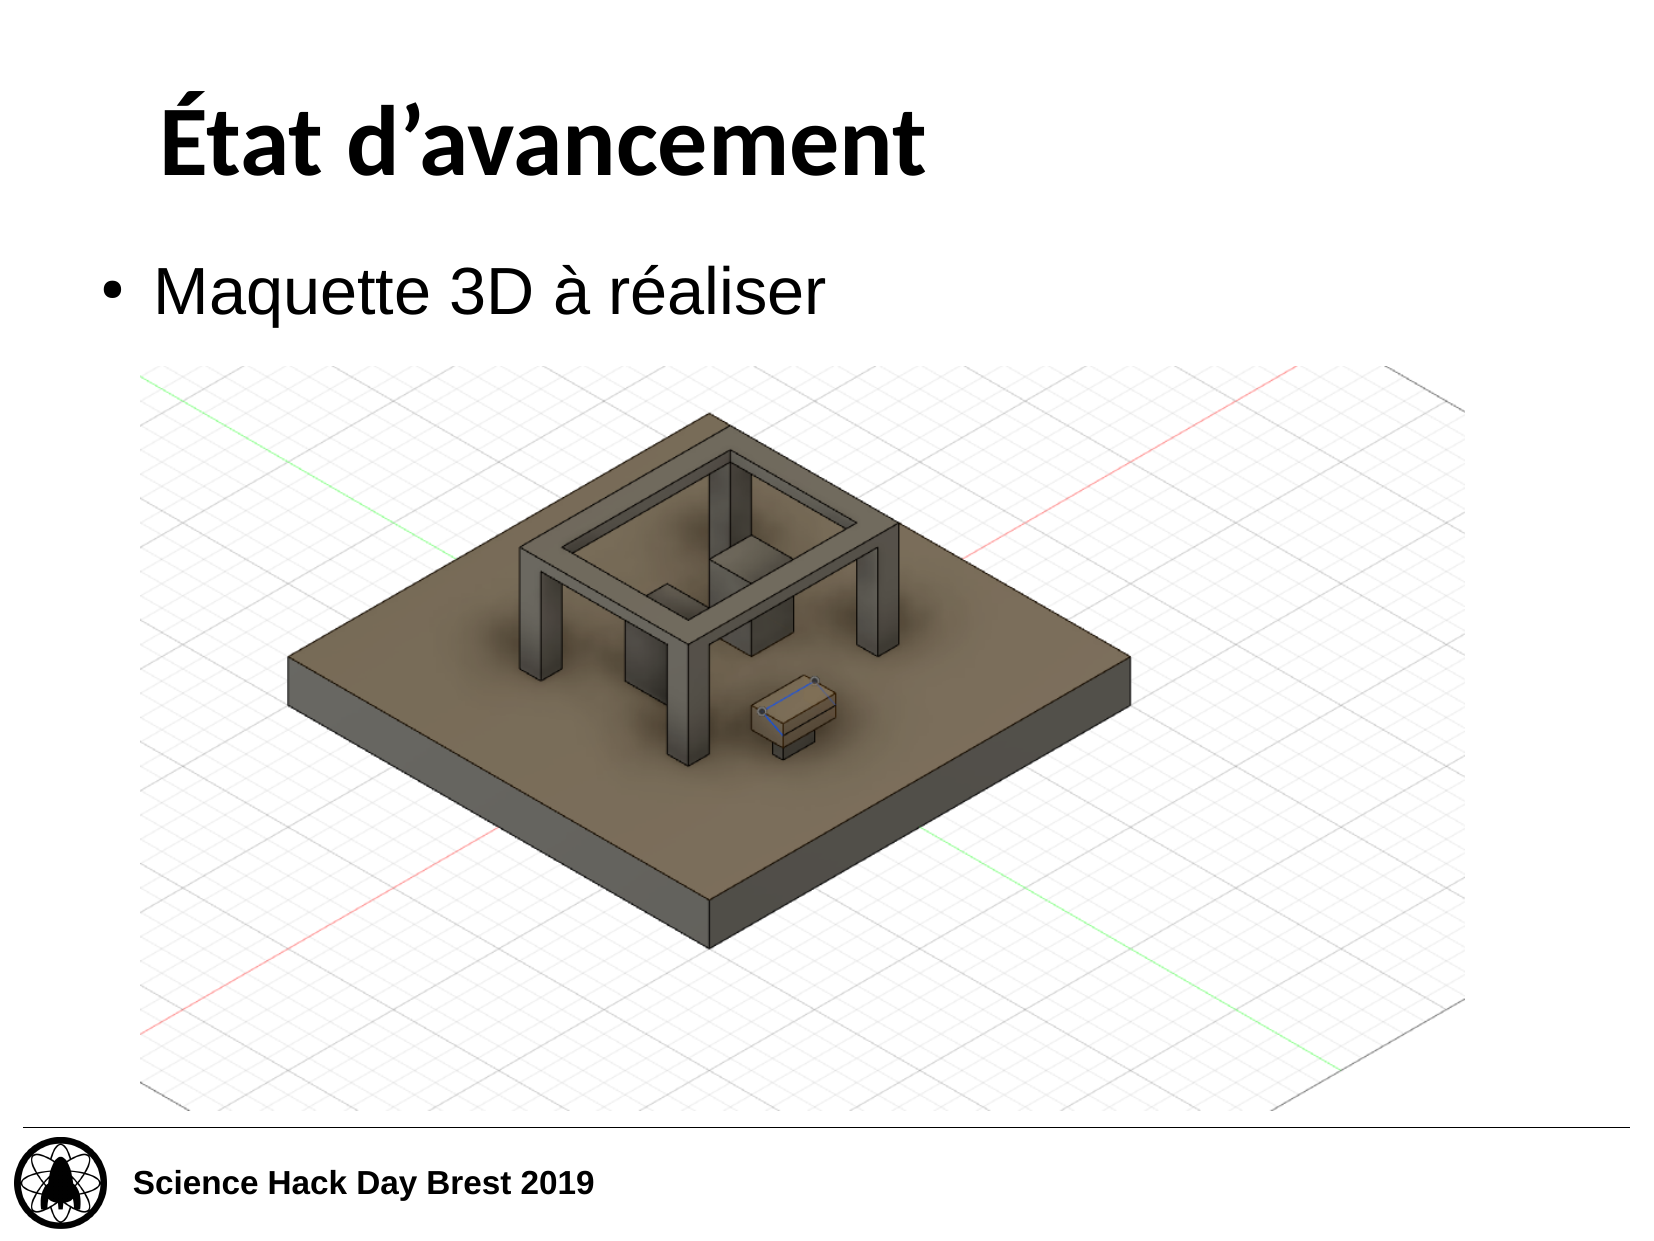

# État d’avancement
Maquette 3D à réaliser
Science Hack Day Brest 2019